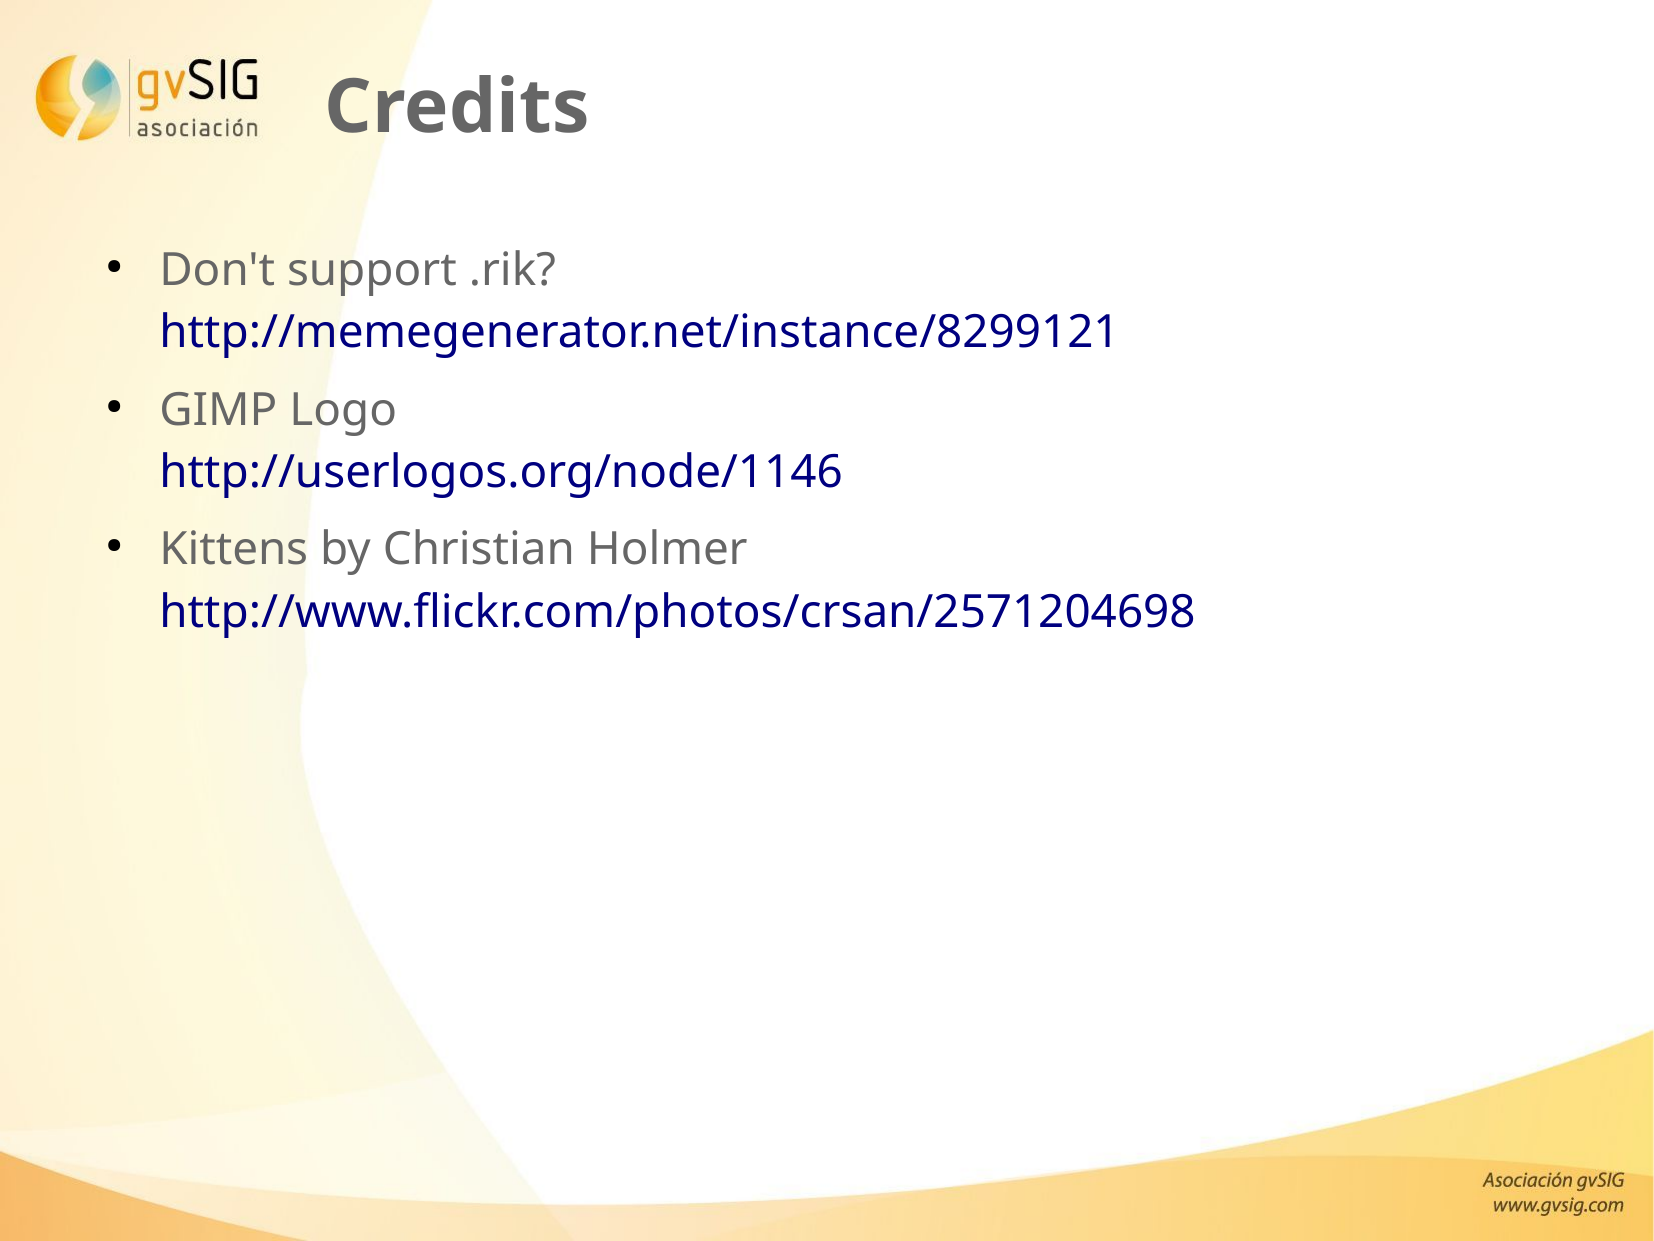

# Credits
Don't support .rik?
http://memegenerator.net/instance/8299121
GIMP Logo
http://userlogos.org/node/1146
Kittens by Christian Holmerhttp://www.flickr.com/photos/crsan/2571204698